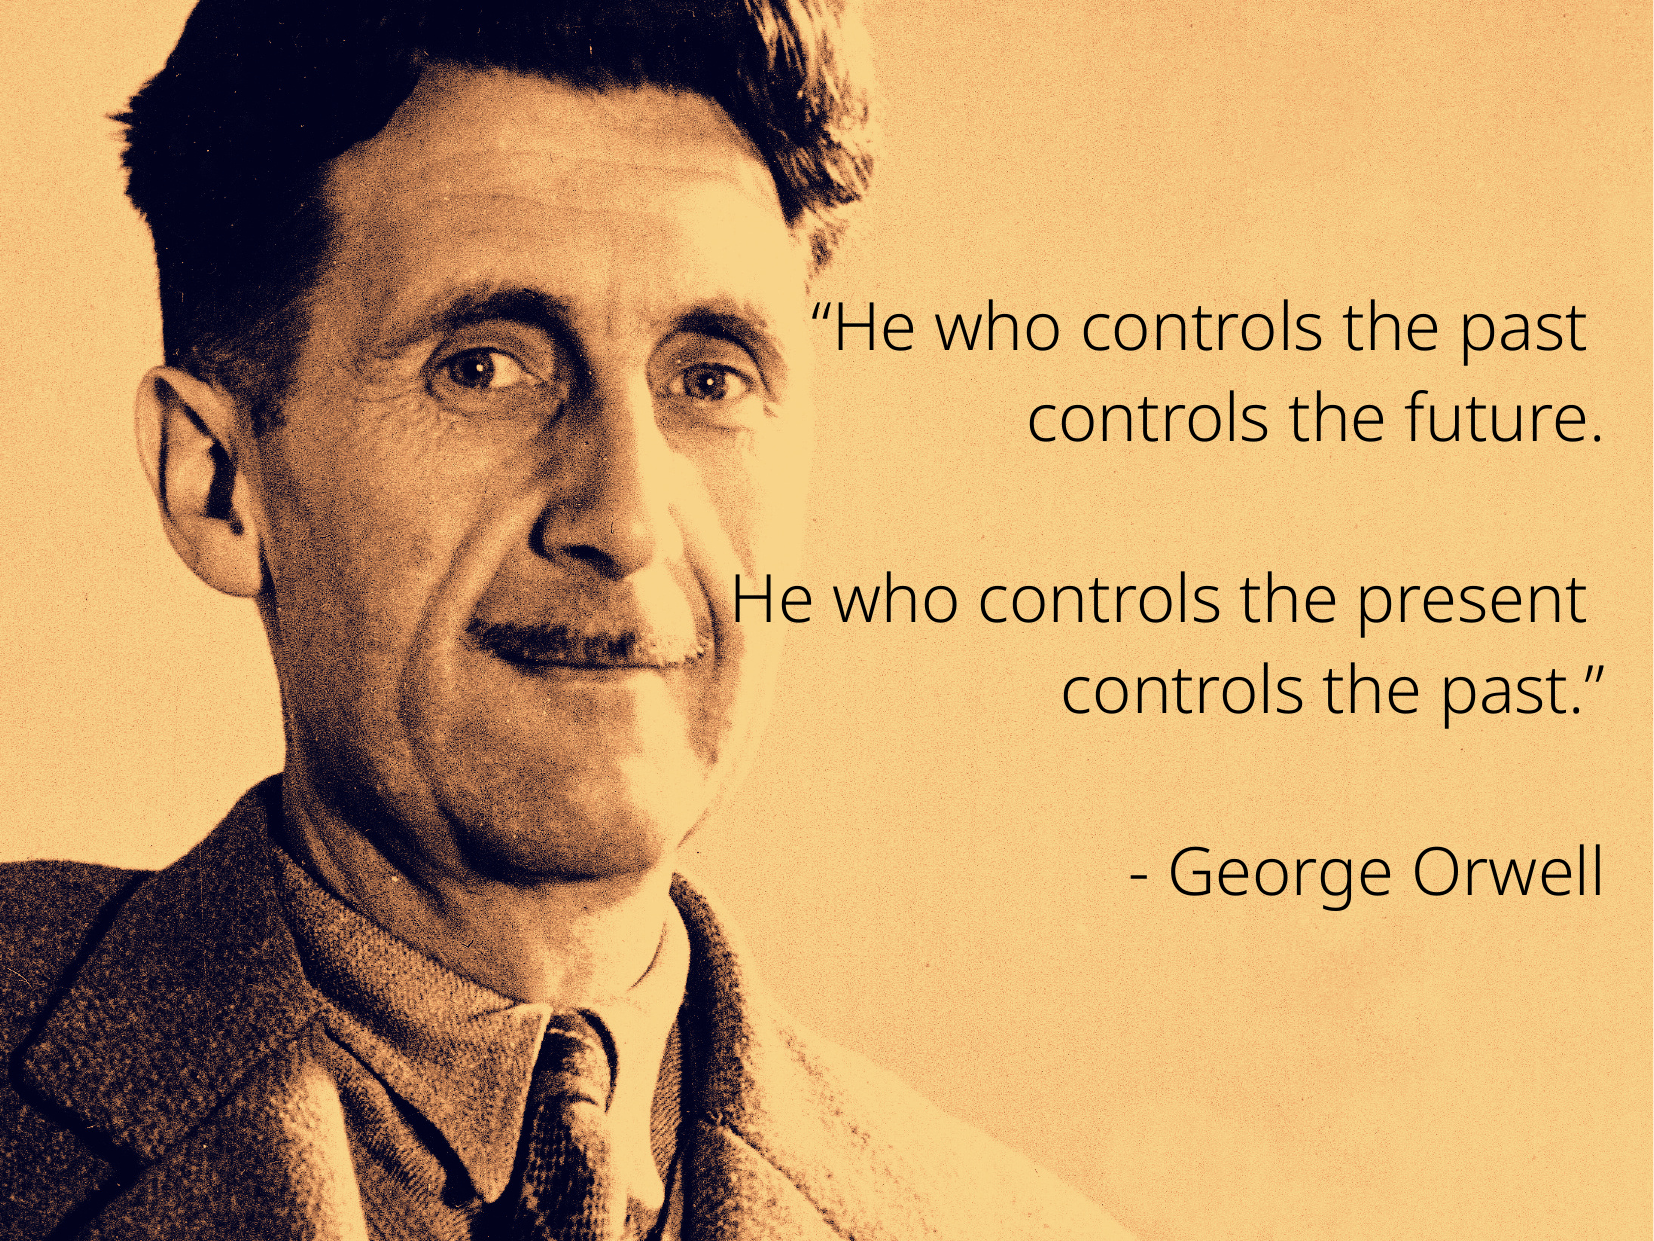

# “He who controls the past
controls the future.
He who controls the present
controls the past.”
- George Orwell